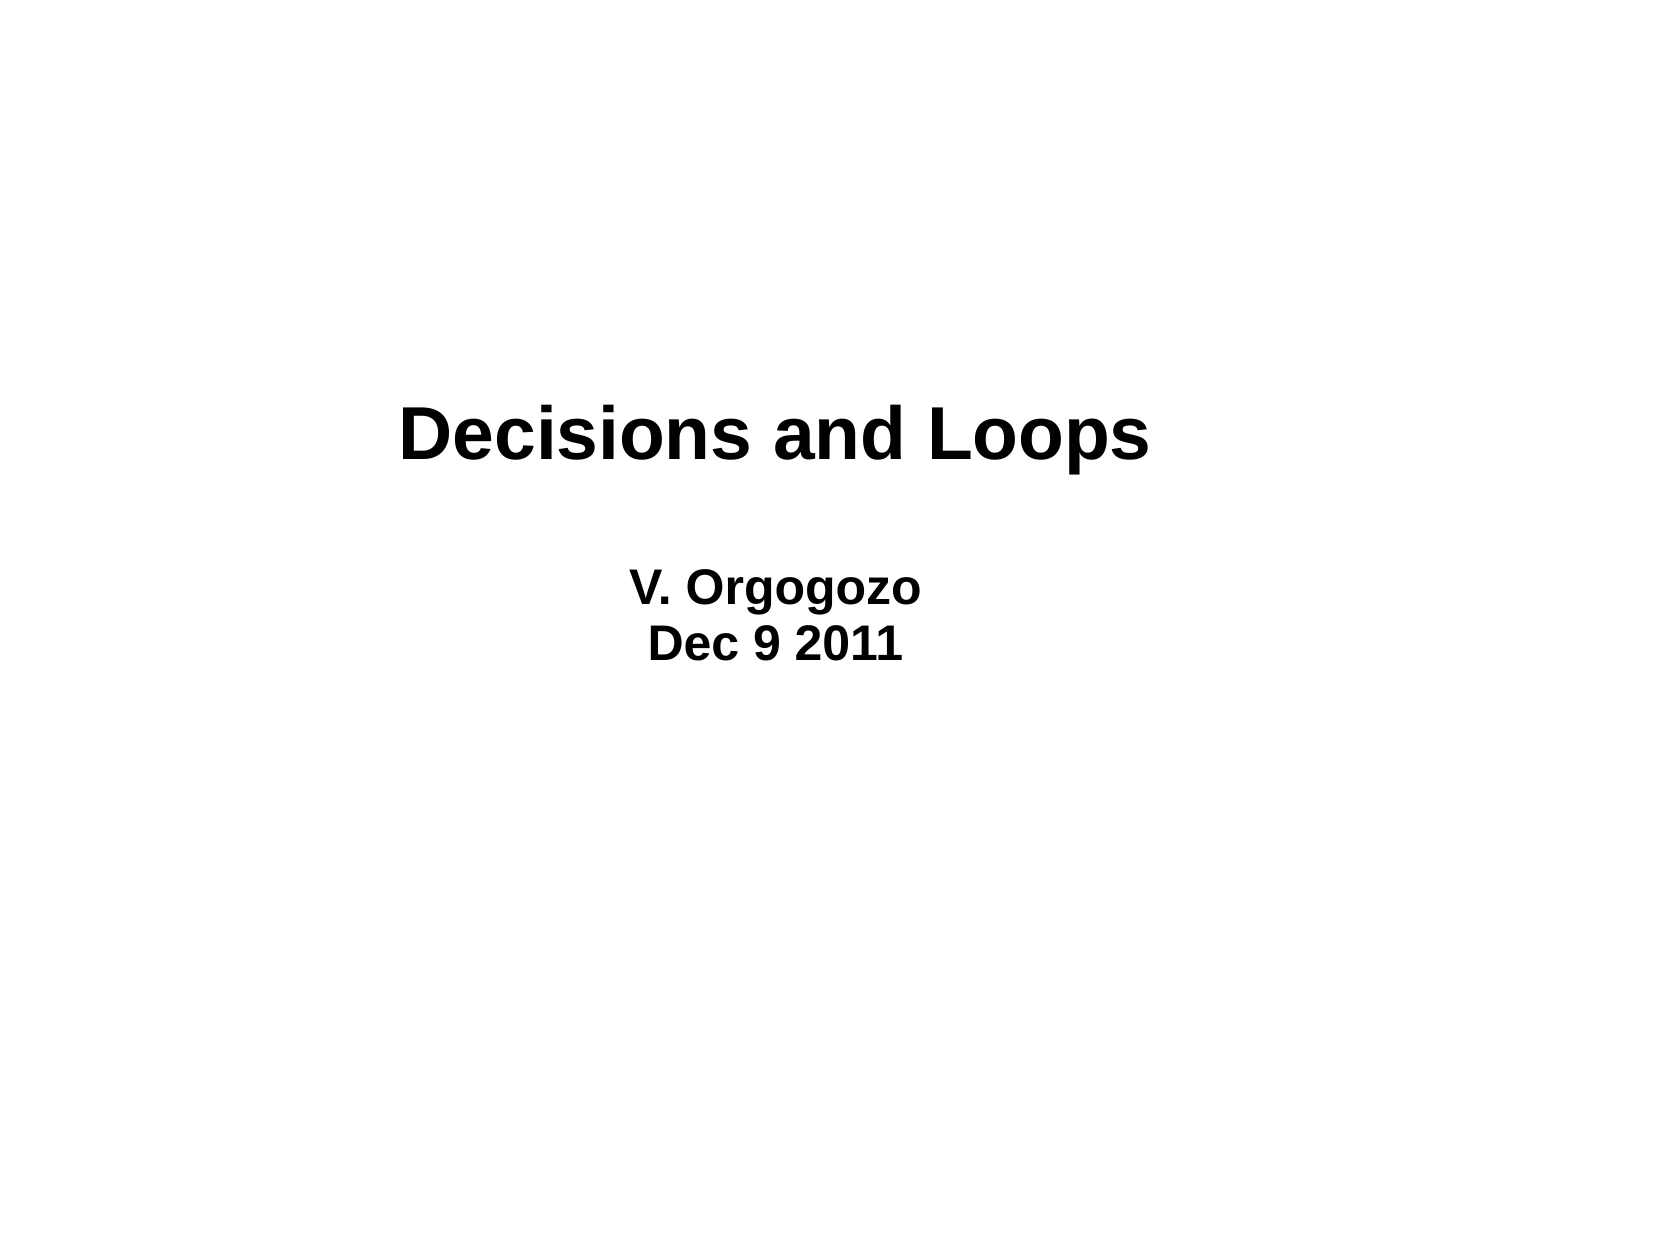

Decisions and Loops
V. Orgogozo
Dec 9 2011